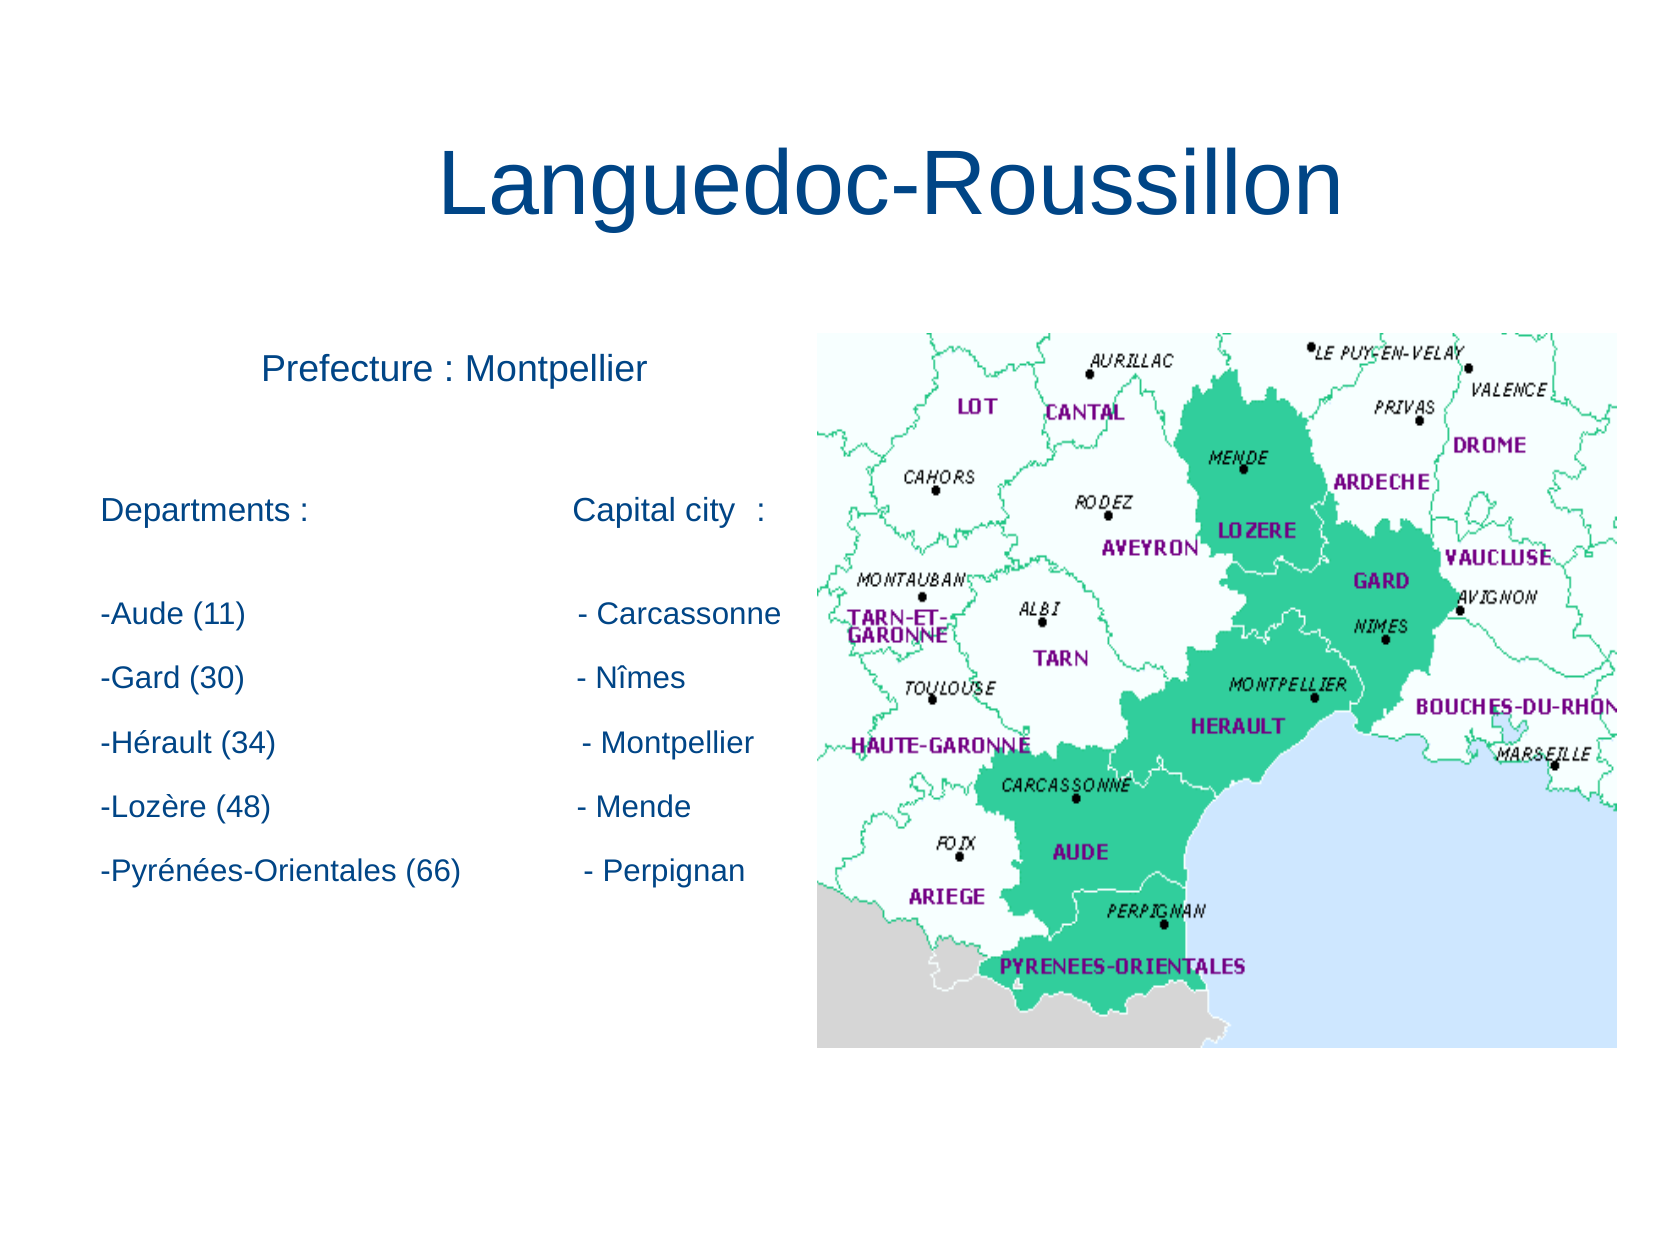

Languedoc-Roussillon
Prefecture : Montpellier
Departments : Capital city  :
-Aude (11) - Carcassonne
-Gard (30) - Nîmes
-Hérault (34) - Montpellier
-Lozère (48) - Mende
-Pyrénées-Orientales (66) - Perpignan
..
#